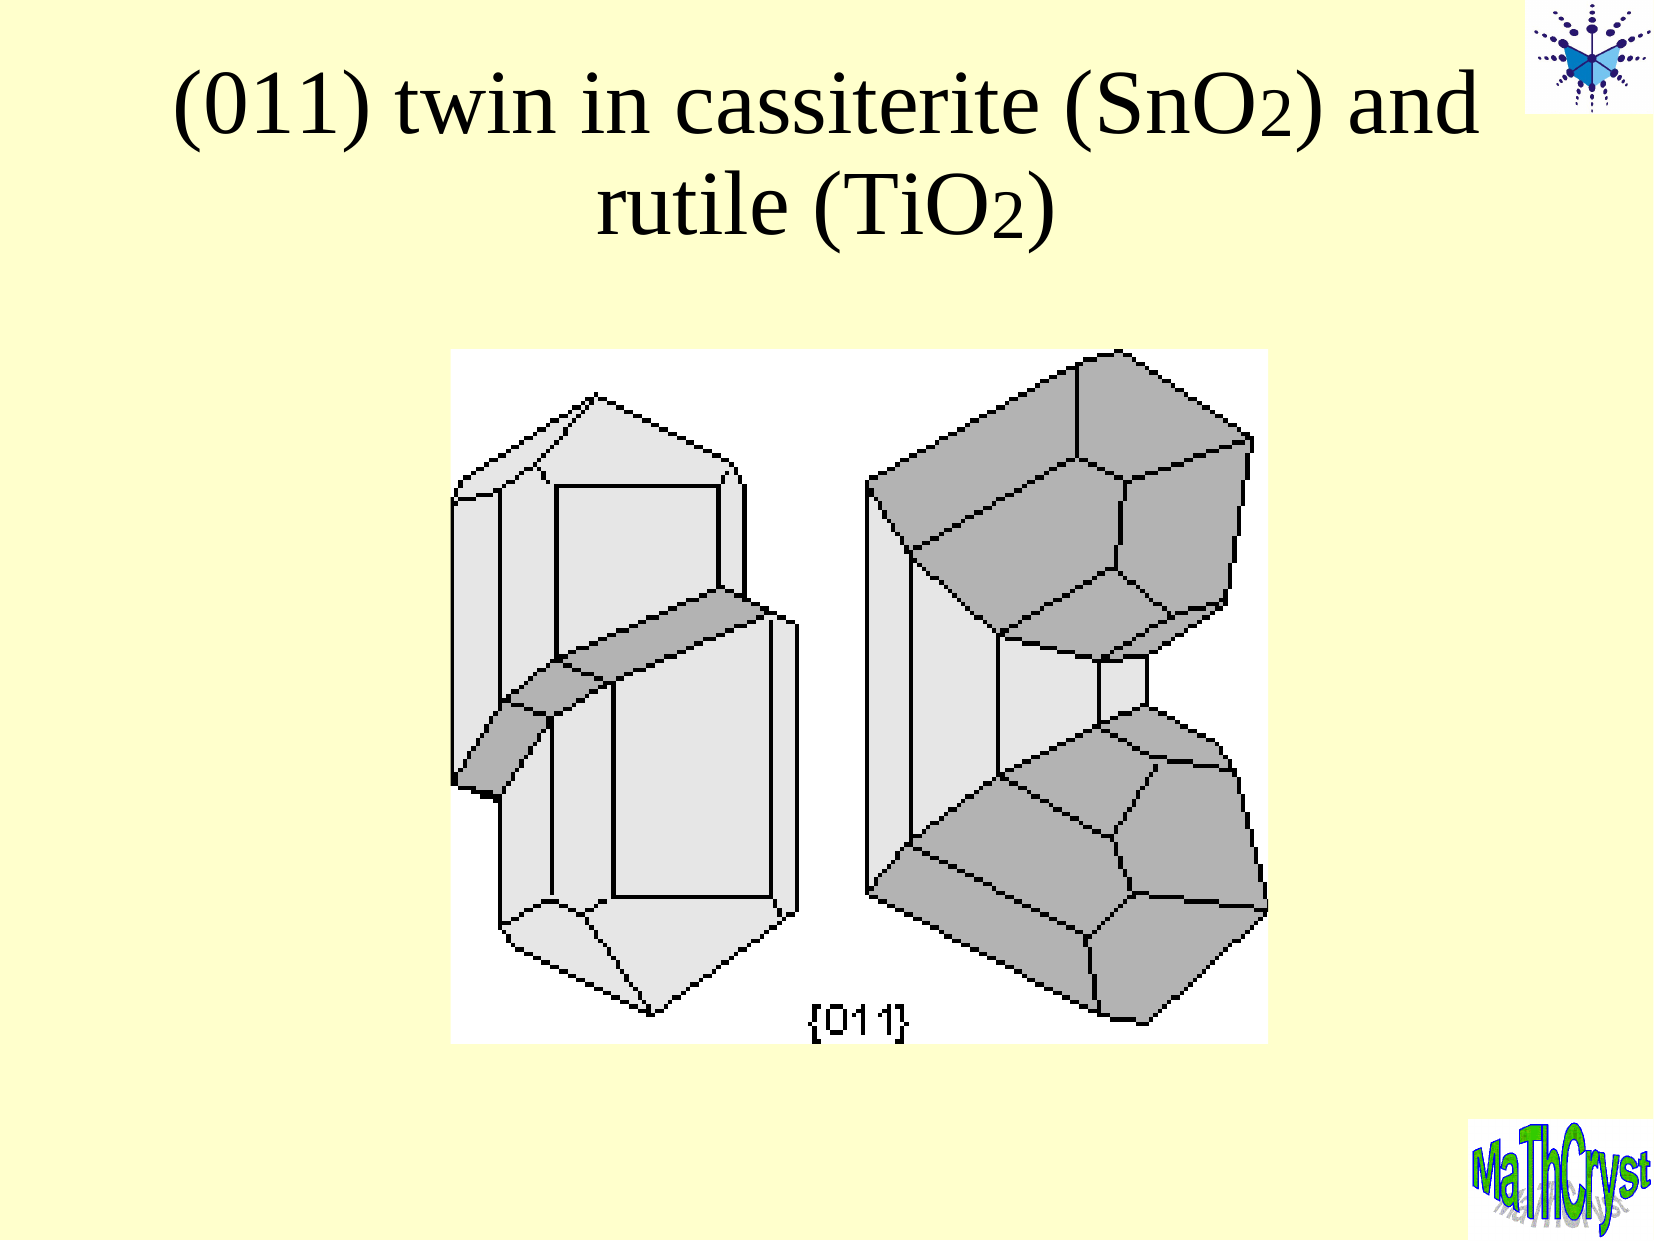

# (011) twin in cassiterite (SnO2) and rutile (TiO2)